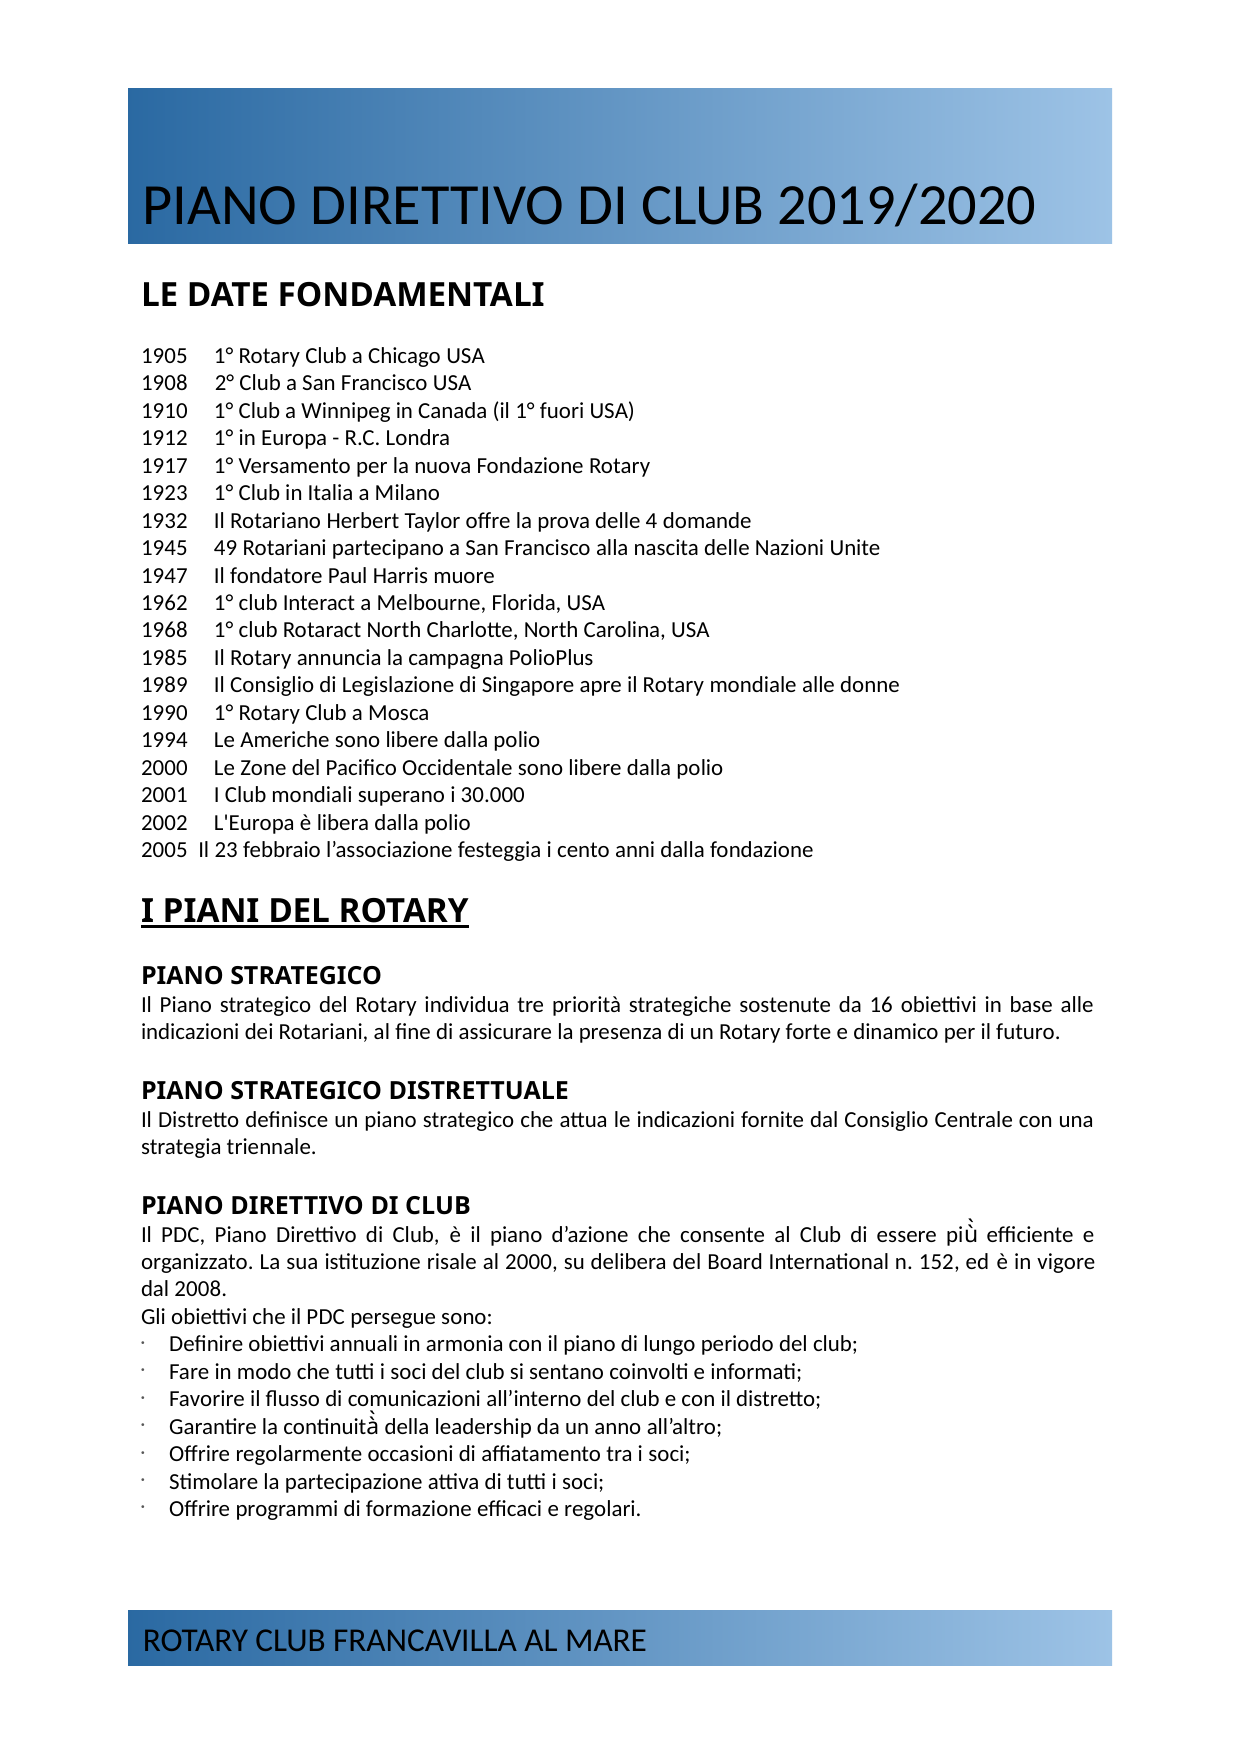

PIANO DIRETTIVO DI CLUB 2019/2020
LE DATE FONDAMENTALI
1905 1° Rotary Club a Chicago USA
1908 	2° Club a San Francisco USA
1910 1° Club a Winnipeg in Canada (il 1° fuori USA)
1912 1° in Europa - R.C. Londra
1917 1° Versamento per la nuova Fondazione Rotary
1923 1° Club in Italia a Milano
1932 Il Rotariano Herbert Taylor offre la prova delle 4 domande
1945 49 Rotariani partecipano a San Francisco alla nascita delle Nazioni Unite
1947 Il fondatore Paul Harris muore
1962 1° club Interact a Melbourne, Florida, USA
1968 1° club Rotaract North Charlotte, North Carolina, USA
1985 Il Rotary annuncia la campagna PolioPlus
1989 Il Consiglio di Legislazione di Singapore apre il Rotary mondiale alle donne
1990 1° Rotary Club a Mosca
1994 Le Americhe sono libere dalla polio
2000 Le Zone del Pacifico Occidentale sono libere dalla polio
2001 I Club mondiali superano i 30.000
2002 L'Europa è libera dalla polio
2005 Il 23 febbraio l’associazione festeggia i cento anni dalla fondazione
I PIANI DEL ROTARY
PIANO STRATEGICO
Il Piano strategico del Rotary individua tre priorità strategiche sostenute da 16 obiettivi in base alle indicazioni dei Rotariani, al fine di assicurare la presenza di un Rotary forte e dinamico per il futuro.
PIANO STRATEGICO DISTRETTUALE
Il Distretto definisce un piano strategico che attua le indicazioni fornite dal Consiglio Centrale con una strategia triennale.
PIANO DIRETTIVO DI CLUB
Il PDC, Piano Direttivo di Club, è il piano d’azione che consente al Club di essere più̀ efficiente e organizzato. La sua istituzione risale al 2000, su delibera del Board International n. 152, ed è in vigore dal 2008.
Gli obiettivi che il PDC persegue sono:
Definire obiettivi annuali in armonia con il piano di lungo periodo del club;
Fare in modo che tutti i soci del club si sentano coinvolti e informati;
Favorire il flusso di comunicazioni all’interno del club e con il distretto;
Garantire la continuità̀ della leadership da un anno all’altro;
Offrire regolarmente occasioni di affiatamento tra i soci;
Stimolare la partecipazione attiva di tutti i soci;
Offrire programmi di formazione efficaci e regolari.
ROTARY CLUB FRANCAVILLA AL MARE